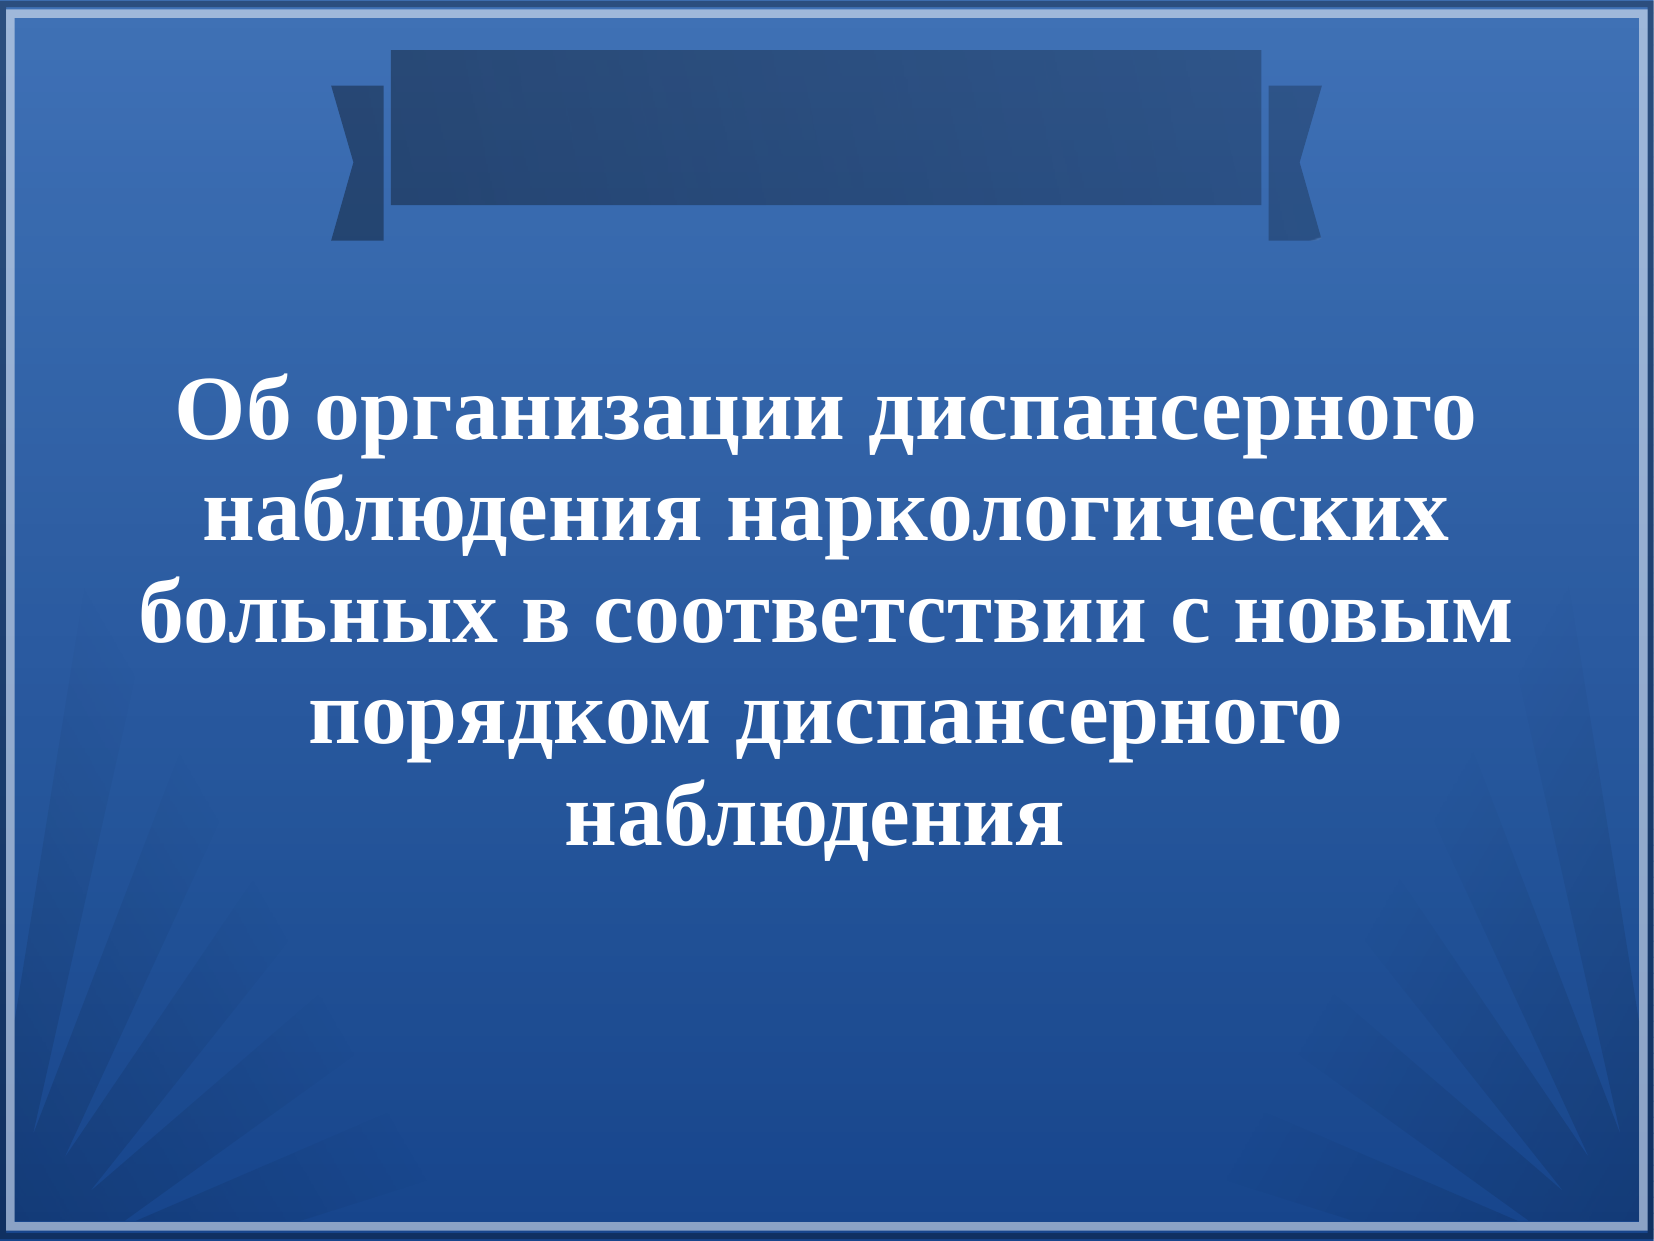

# Об организации диспансерного наблюдения наркологических больных в соответствии с новым порядком диспансерного наблюдения